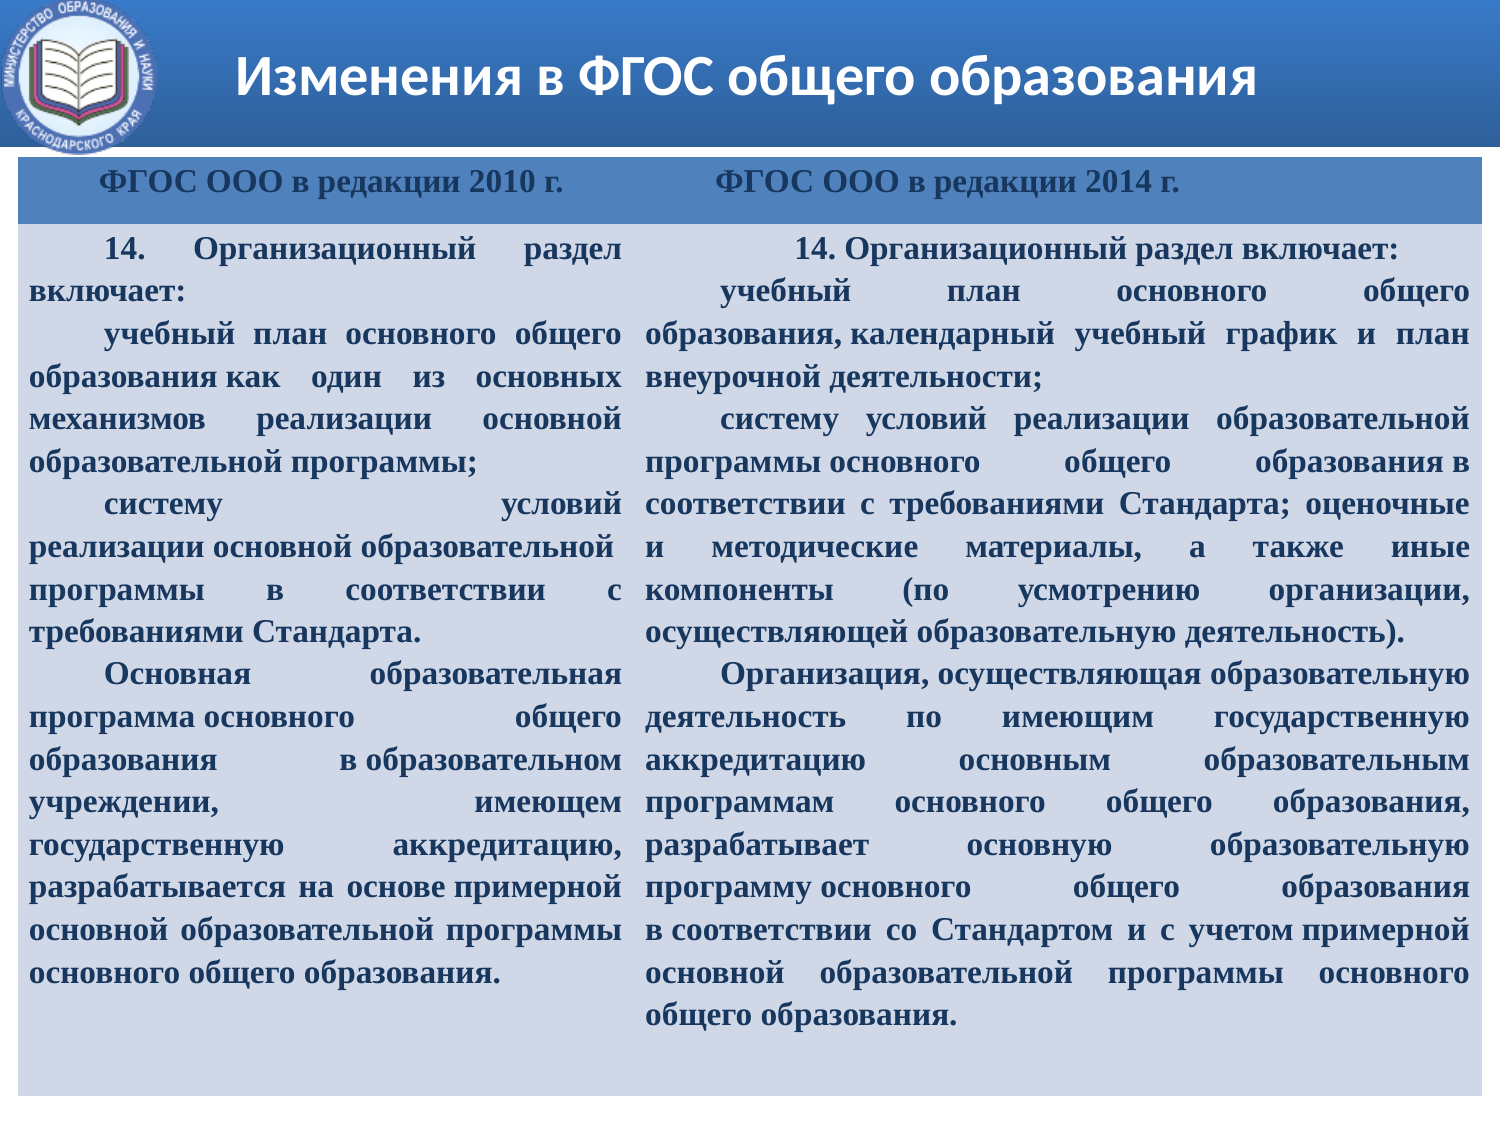

Изменения в ФГОС общего образования
| ФГОС ООО в редакции 2010 г. | ФГОС ООО в редакции 2014 г. |
| --- | --- |
| 14. Организационный раздел включает: учебный план основного общего образования как один из основных механизмов реализации основной образовательной программы; систему условий реализации основной образовательной программы в соответствии с требованиями Стандарта. Основная образовательная программа основного общего образования в образовательном учреждении, имеющем государственную аккредитацию, разрабатывается на основе примерной основной образовательной программы основного общего образования. | 14. Организационный раздел включает: учебный план основного общего образования, календарный учебный график и план внеурочной деятельности; систему условий реализации образовательной программы основного общего образования в соответствии с требованиями Стандарта; оценочные и методические материалы, а также иные компоненты (по усмотрению организации, осуществляющей образовательную деятельность). Организация, осуществляющая образовательную деятельность по имеющим государственную аккредитацию основным образовательным программам основного общего образования, разрабатывает основную образовательную программу основного общего образования в соответствии со Стандартом и с учетом примерной основной образовательной программы основного общего образования. |